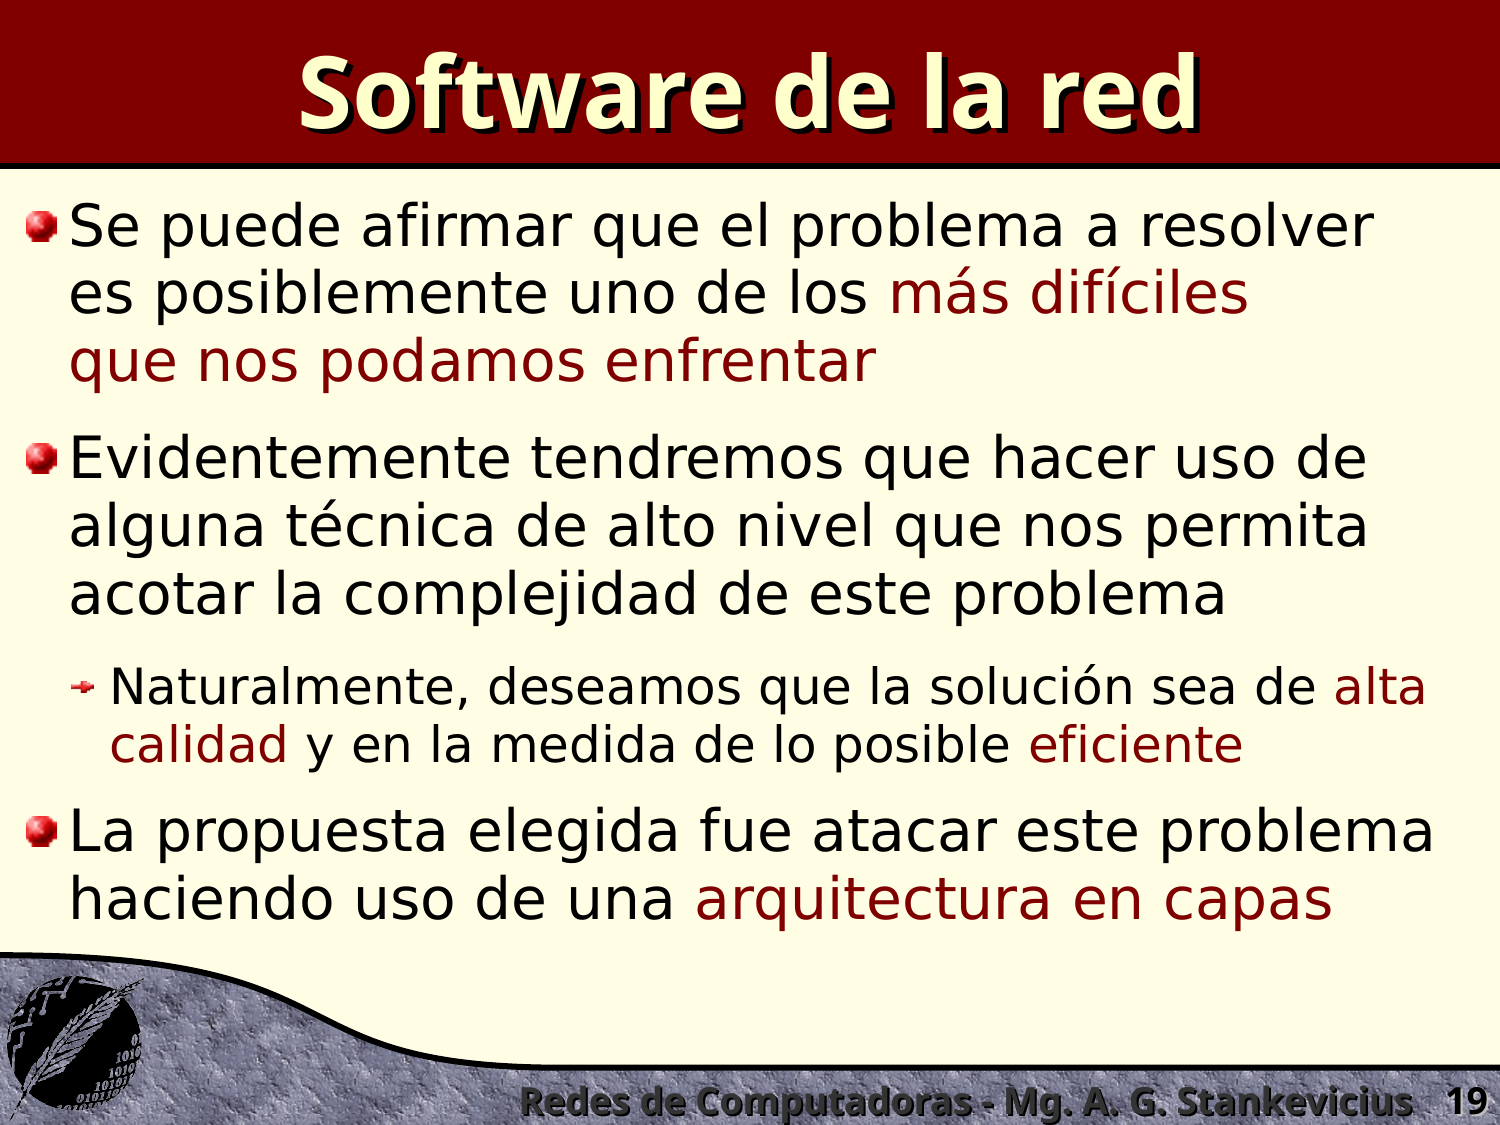

# Software de la red
Se puede afirmar que el problema a resolver
es posiblemente uno de los más difíciles
que nos podamos enfrentar
Evidentemente tendremos que hacer uso de alguna técnica de alto nivel que nos permita acotar la complejidad de este problema
Naturalmente, deseamos que la solución sea de alta calidad y en la medida de lo posible eficiente
La propuesta elegida fue atacar este problema haciendo uso de una arquitectura en capas
19